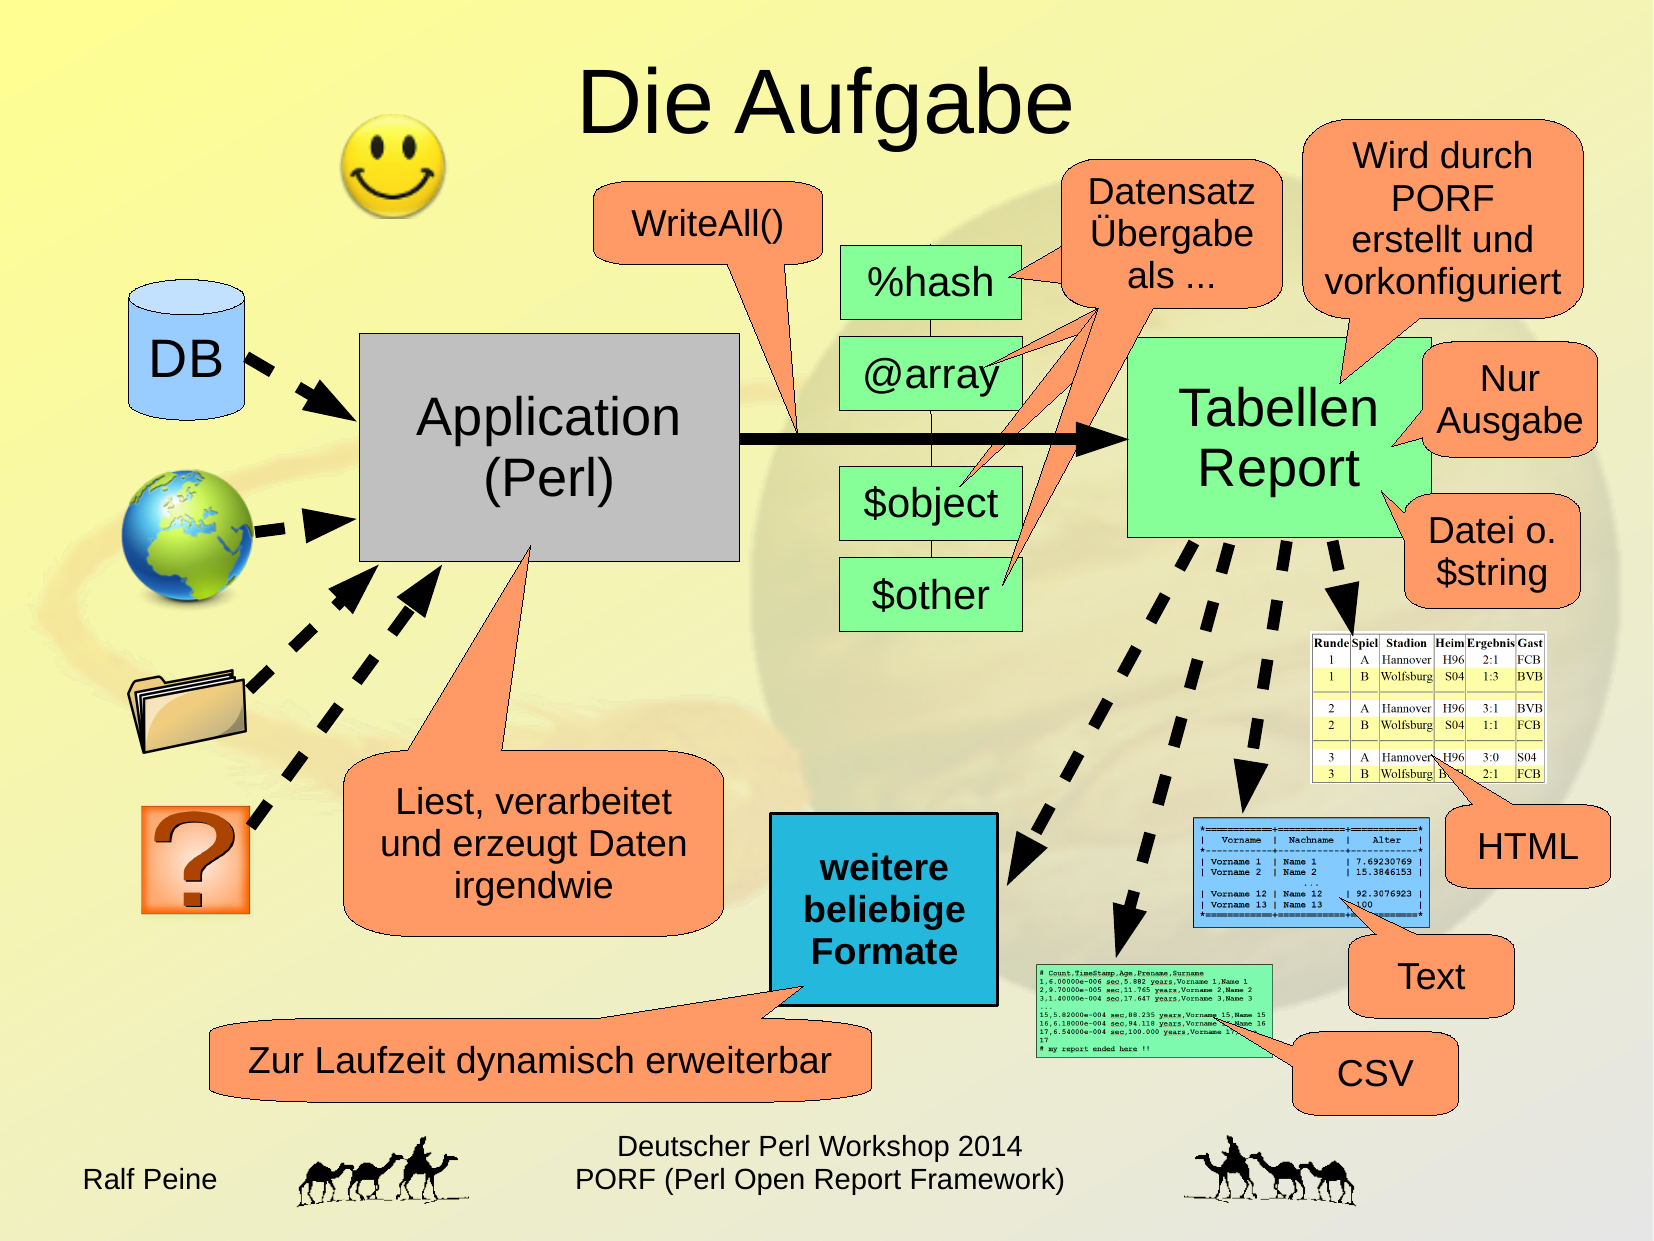

# Die Aufgabe
Wird durch
PORF
erstellt und
vorkonfiguriert
Verarbeitung
von
Verarbeitung
von
Verarbeitung
von
Datensatz
Übergabe
als ...
WriteAll()
%hash
DB
Application
(Perl)
@array
Tabellen
Report
Nur
Ausgabe
$object
Datei o.
$string
$other
Liest, verarbeitet
und erzeugt Daten
irgendwie
HTML
weitere
beliebige
Formate
Text
Zur Laufzeit dynamisch erweiterbar
CSV